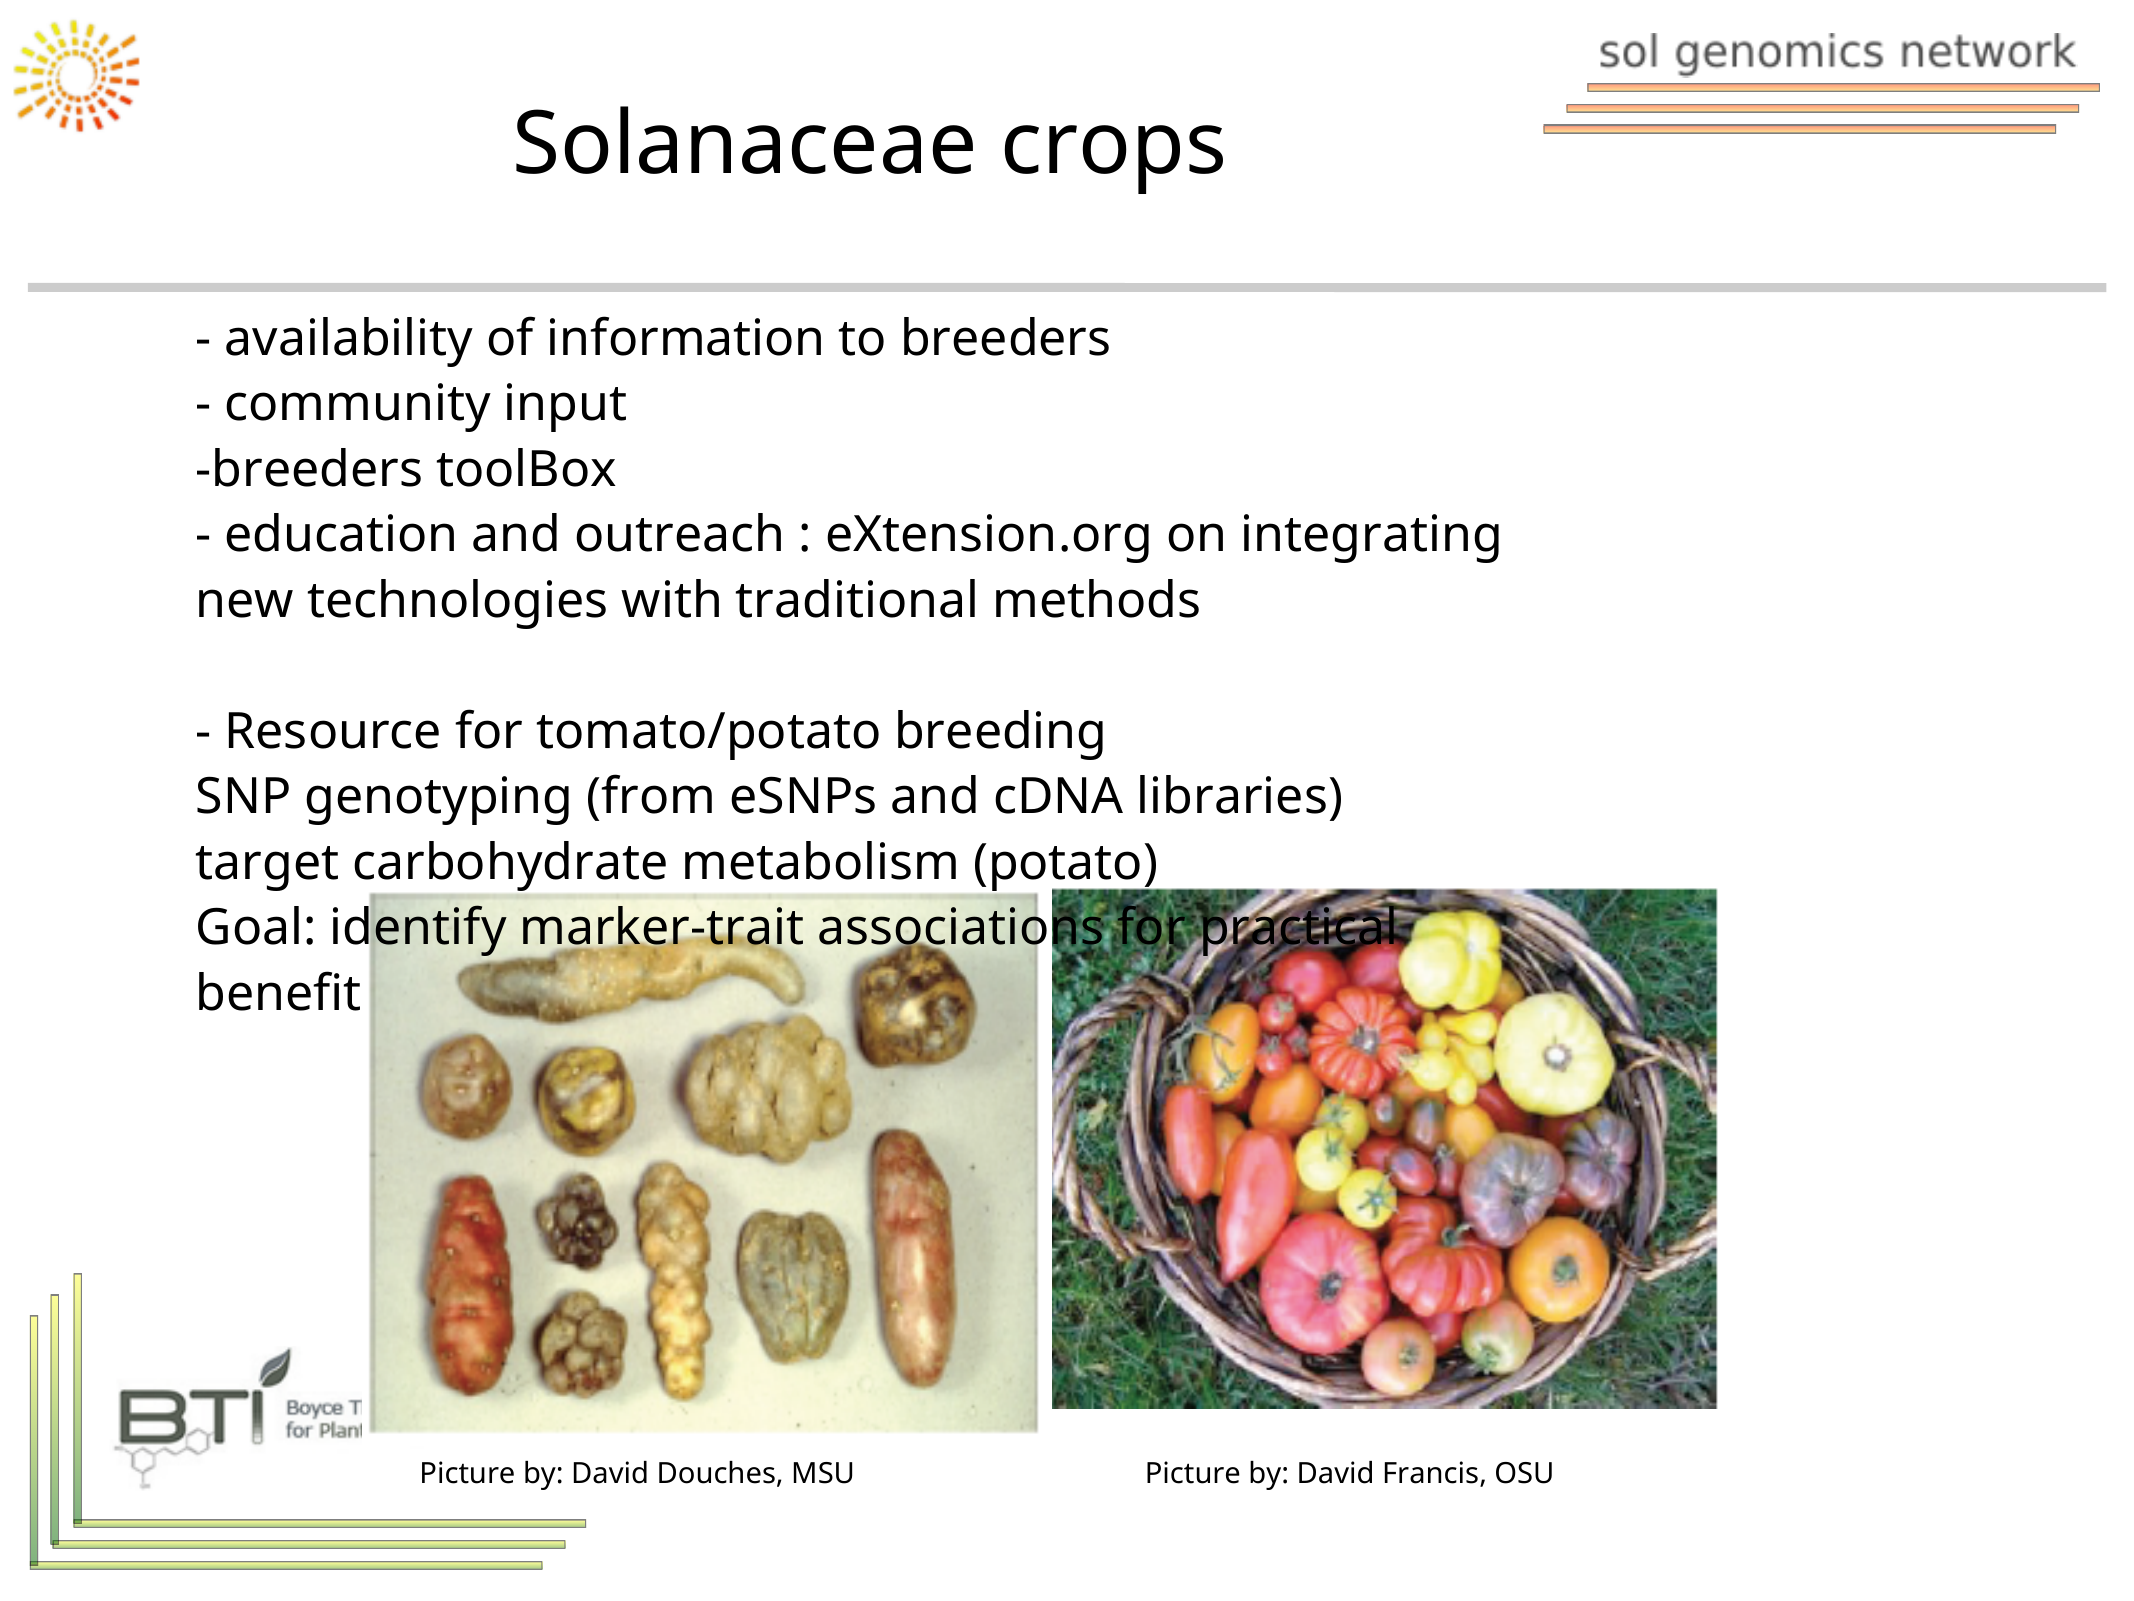

Solanaceae crops
- availability of information to breeders
- community input
-breeders toolBox
- education and outreach : eXtension.org on integrating new technologies with traditional methods
- Resource for tomato/potato breeding
SNP genotyping (from eSNPs and cDNA libraries)
target carbohydrate metabolism (potato)
Goal: identify marker-trait associations for practical benefit
Picture by: David Douches, MSU
Picture by: David Francis, OSU